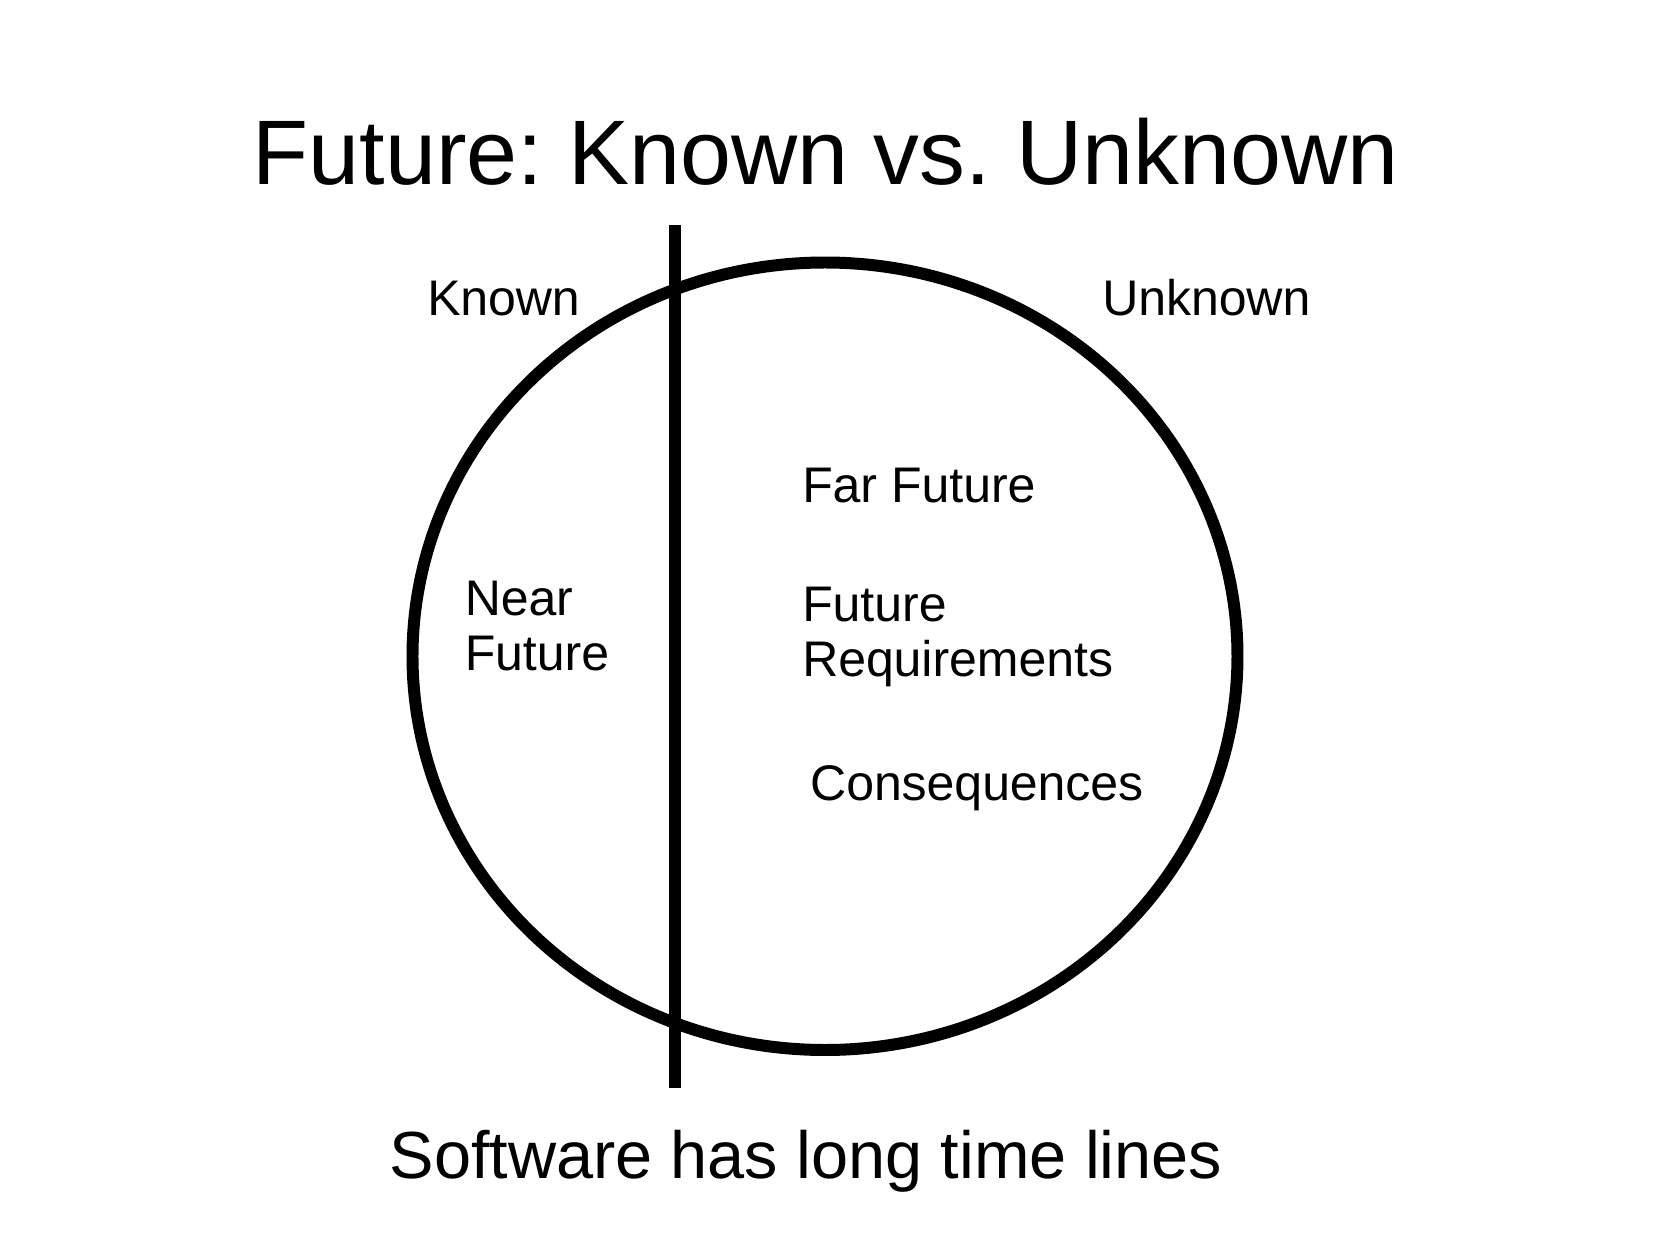

# Future: Known vs. Unknown
Known
Unknown
Far Future
Near Future
Future Requirements
Consequences
Software has long time lines